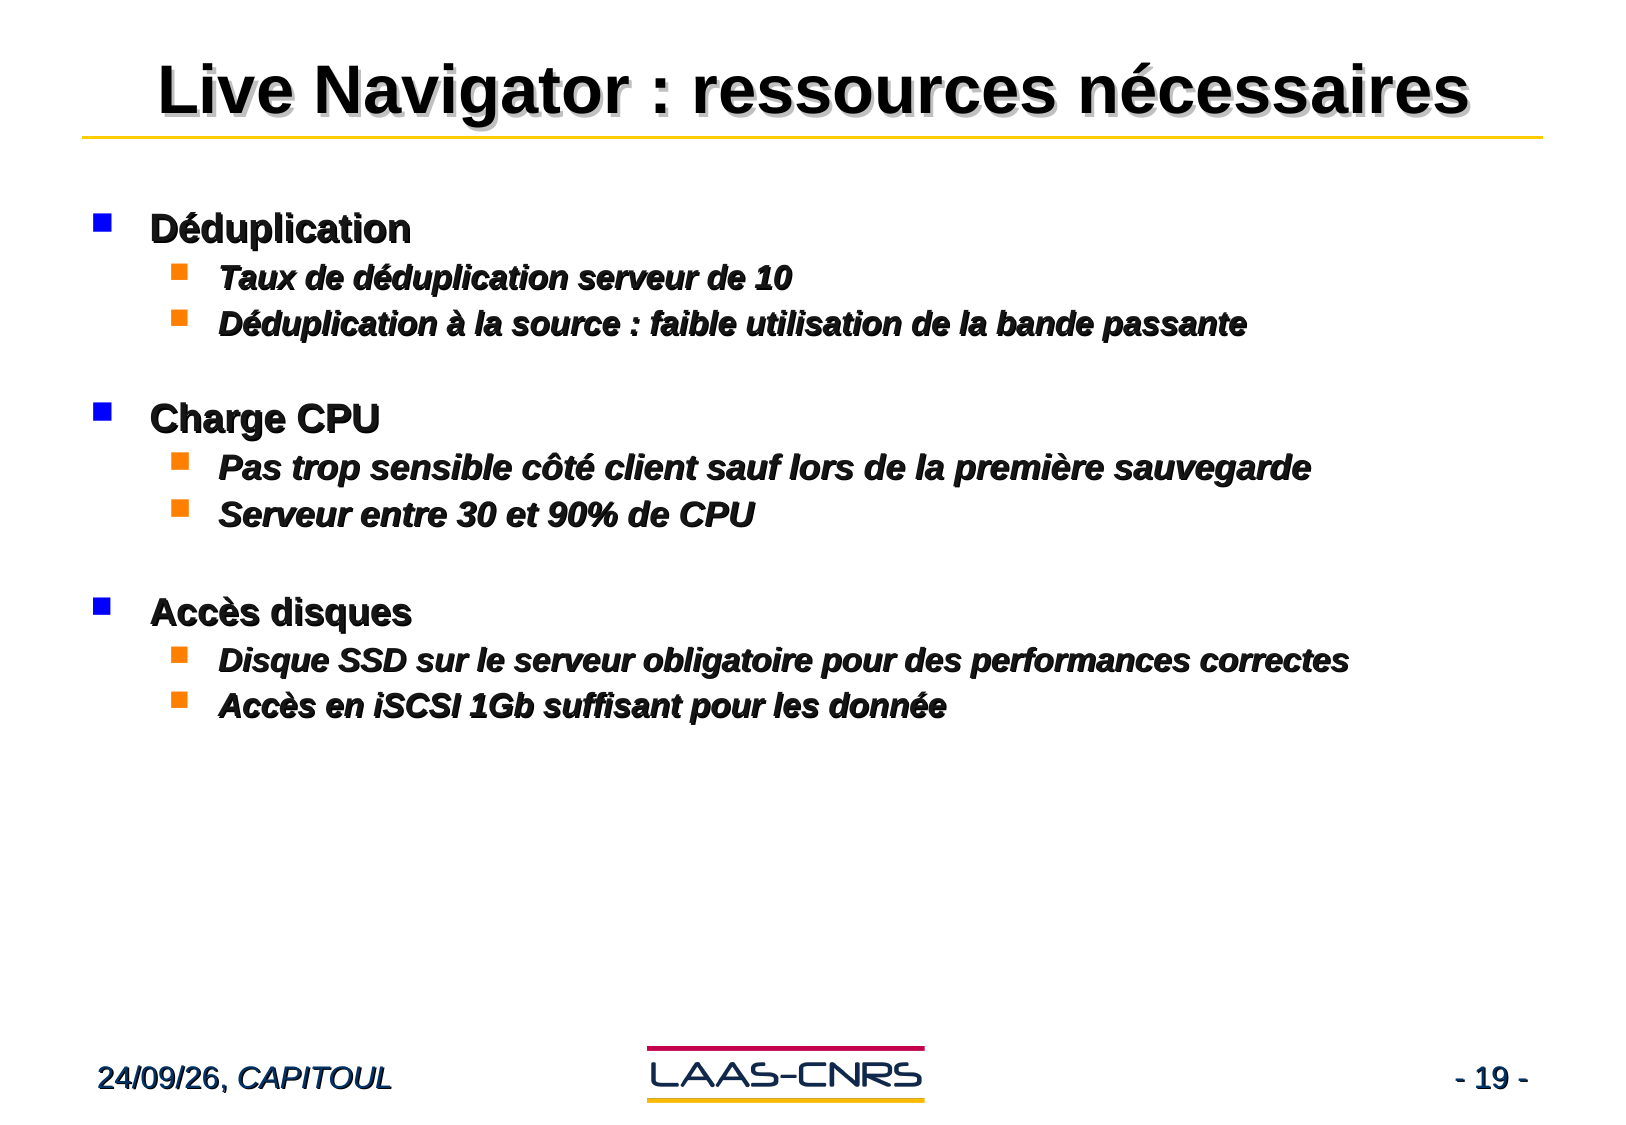

# Live Navigator : ressources nécessaires
Déduplication
Taux de déduplication serveur de 10
Déduplication à la source : faible utilisation de la bande passante
Charge CPU
Pas trop sensible côté client sauf lors de la première sauvegarde
Serveur entre 30 et 90% de CPU
Accès disques
Disque SSD sur le serveur obligatoire pour des performances correctes
Accès en iSCSI 1Gb suffisant pour les donnée
 , CAPITOUL